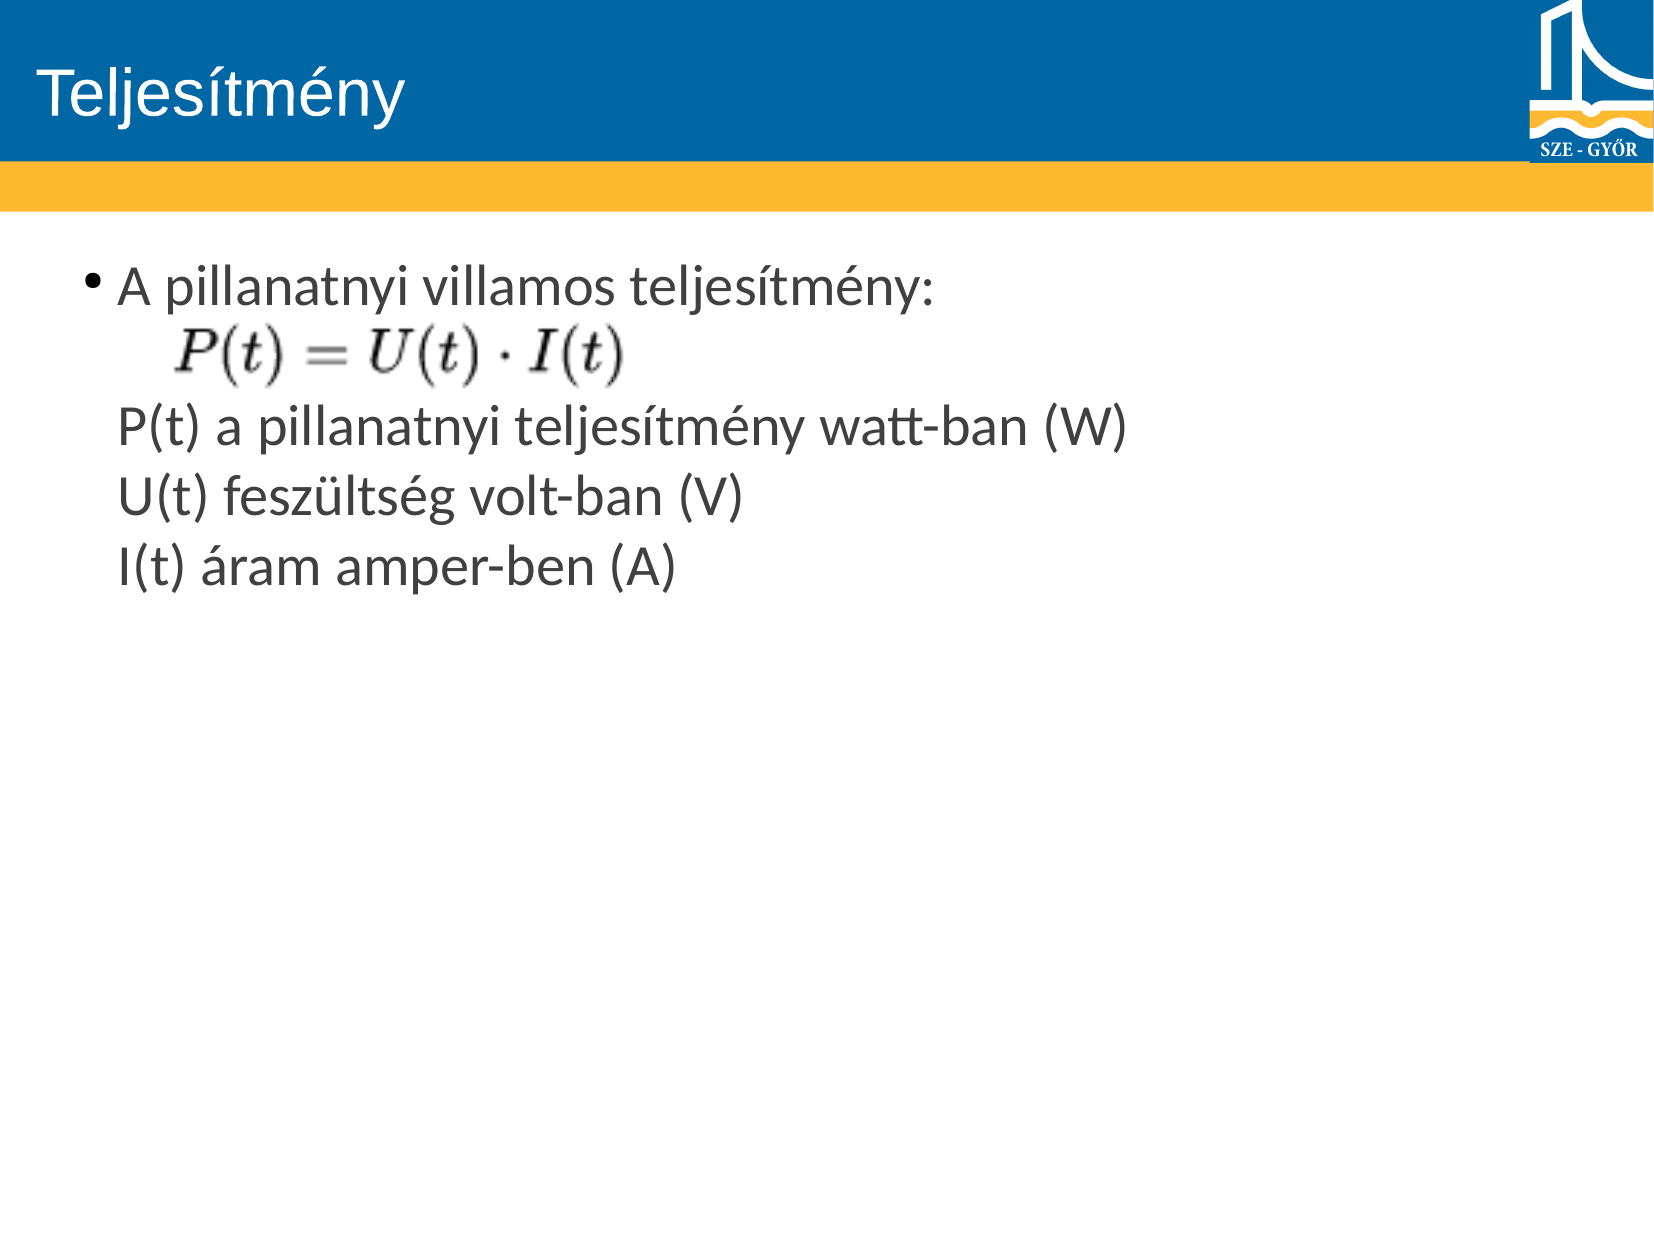

Teljesítmény
A pillanatnyi villamos teljesítmény:
P(t) a pillanatnyi teljesítmény watt-ban (W)
U(t) feszültség volt-ban (V)
I(t) áram amper-ben (A)